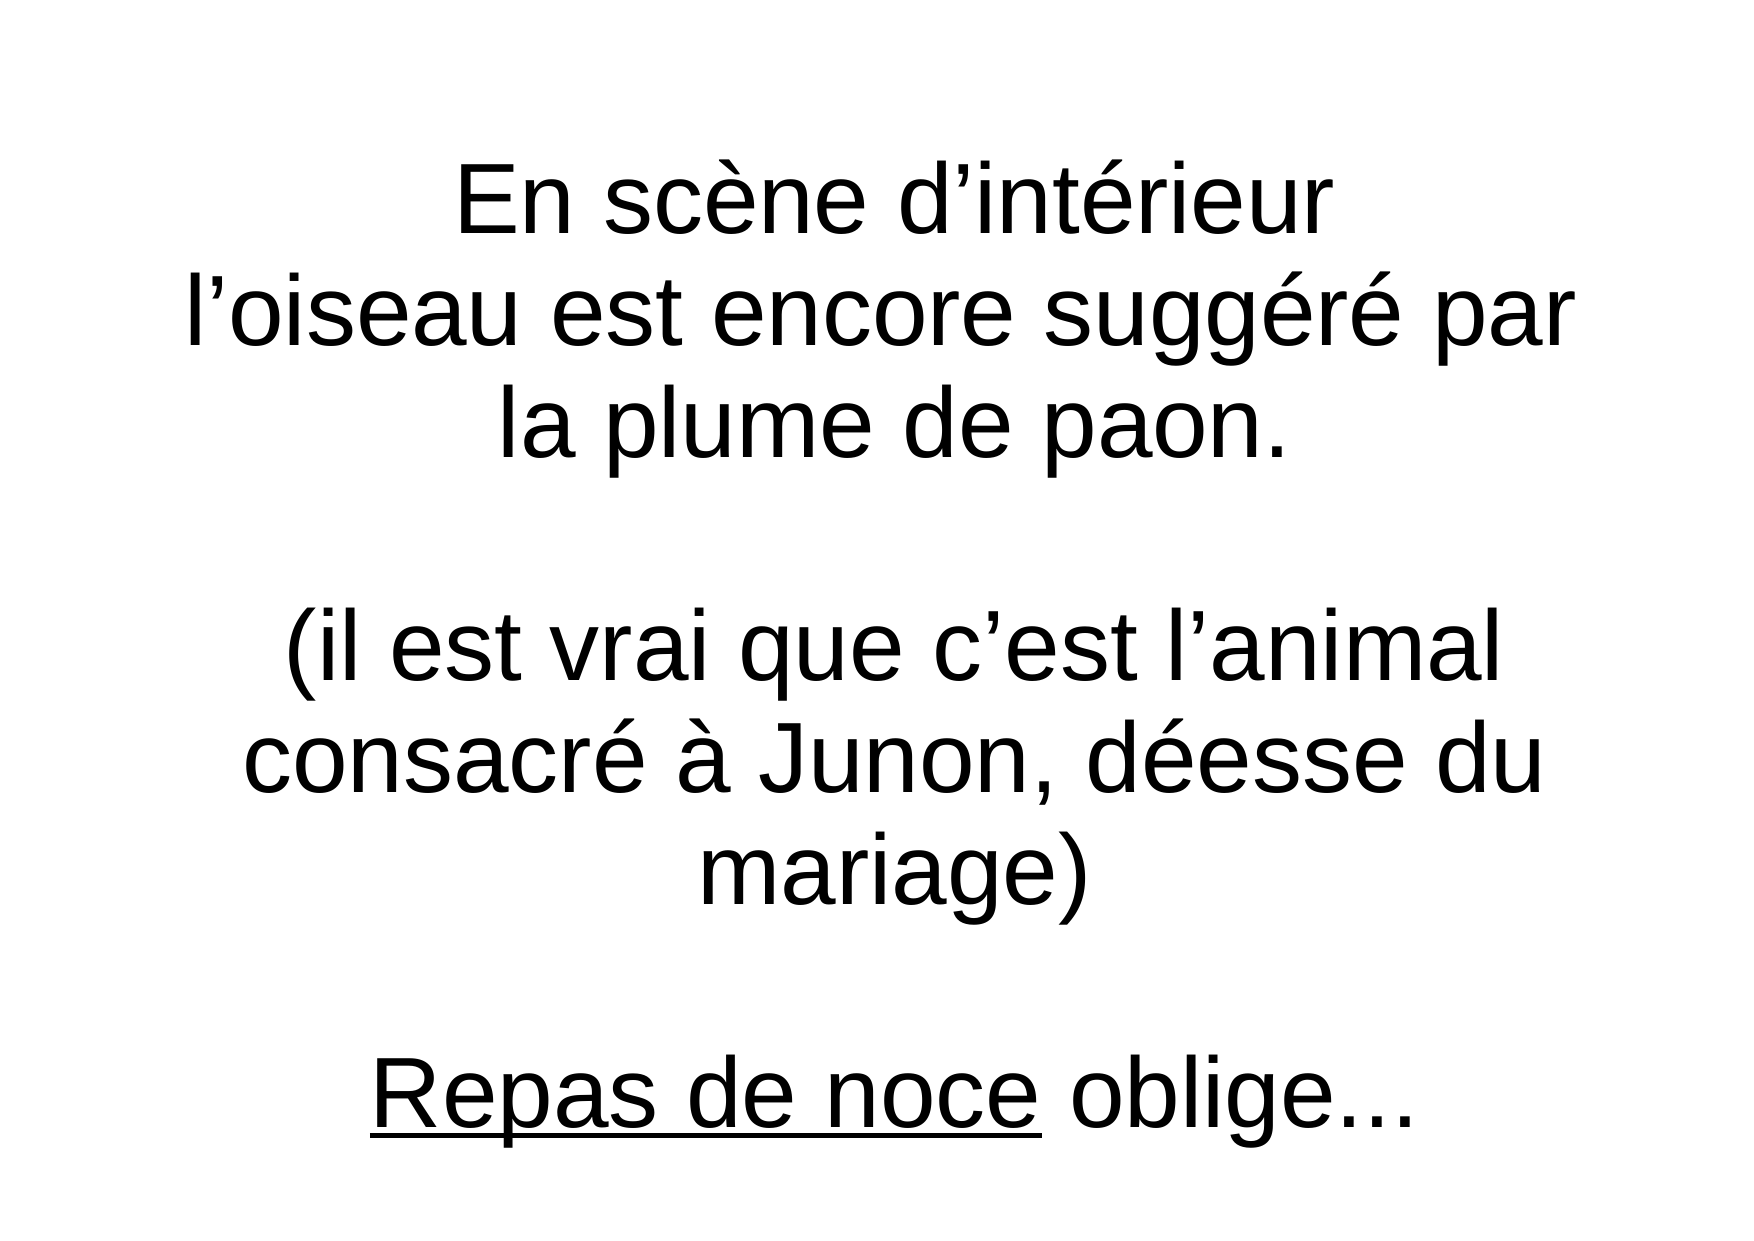

En scène d’intérieur
l’oiseau est encore suggéré par la plume de paon.
(il est vrai que c’est l’animal consacré à Junon, déesse du mariage)
Repas de noce oblige...